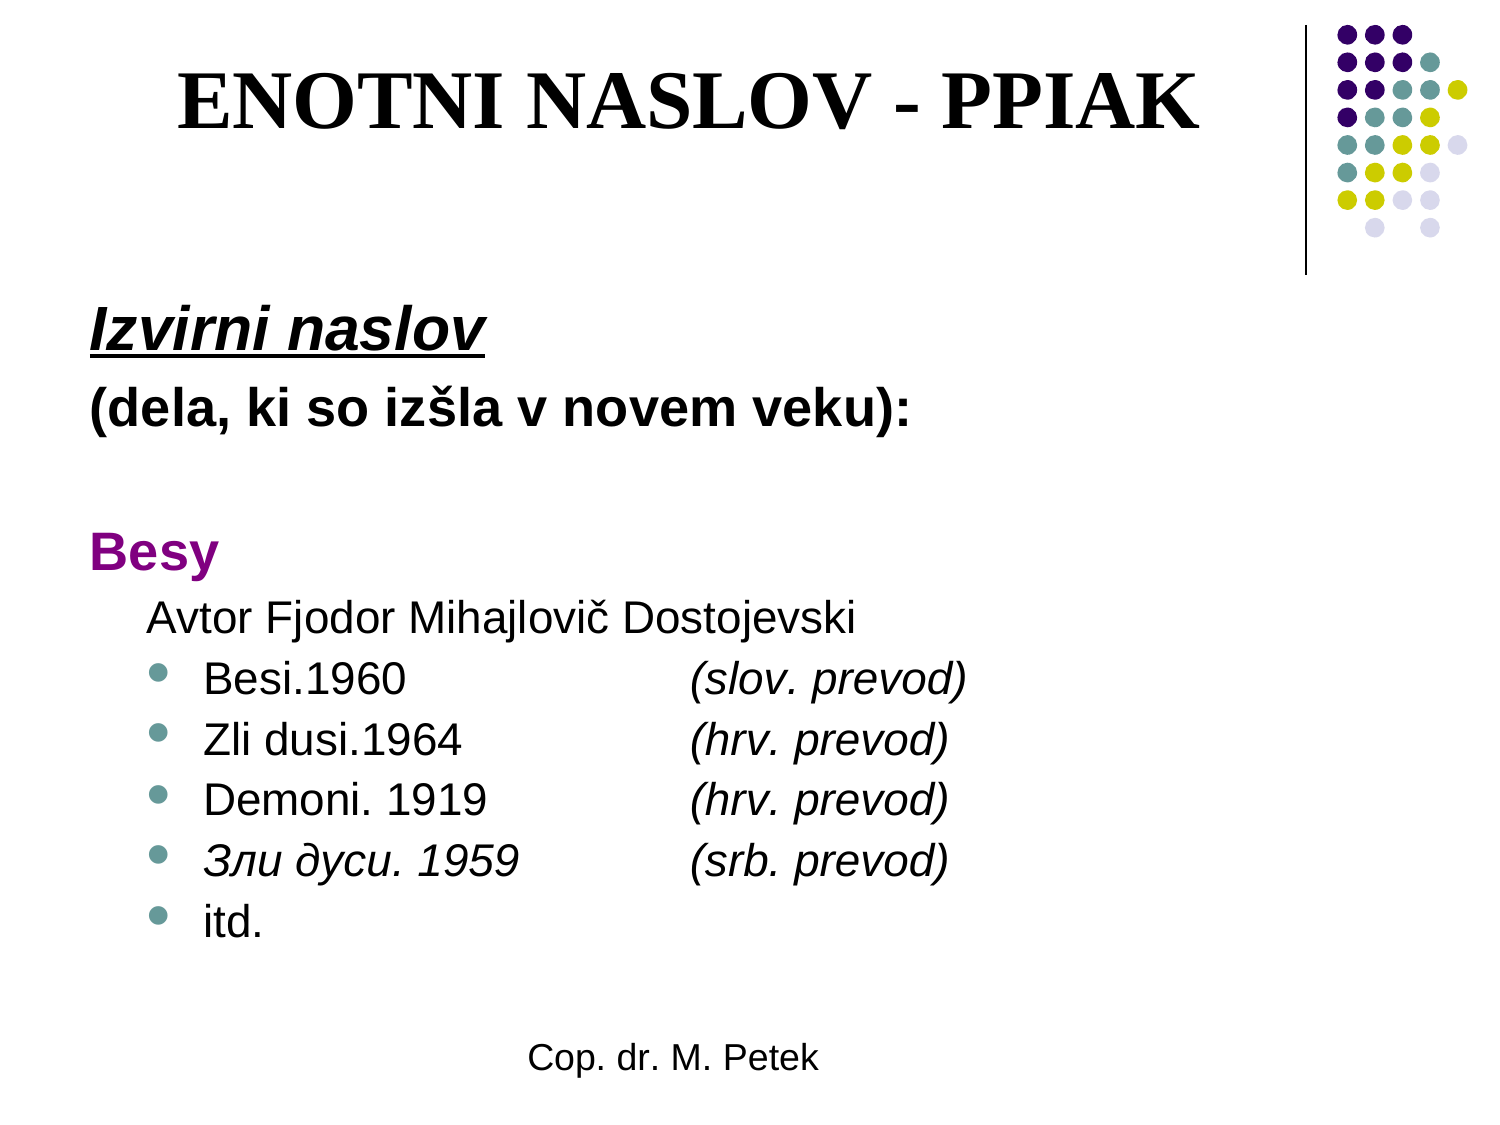

#
ENOTNI NASLOV - PPIAK
Izvirni naslov
(dela, ki so izšla v novem veku):
Besy
Avtor Fjodor Mihajlovič Dostojevski
Besi.1960 		(slov. prevod)
Zli dusi.1964		(hrv. prevod)
Demoni. 1919		(hrv. prevod)
Зли дуси. 1959 	(srb. prevod)
itd.
Cop. dr. M. Petek